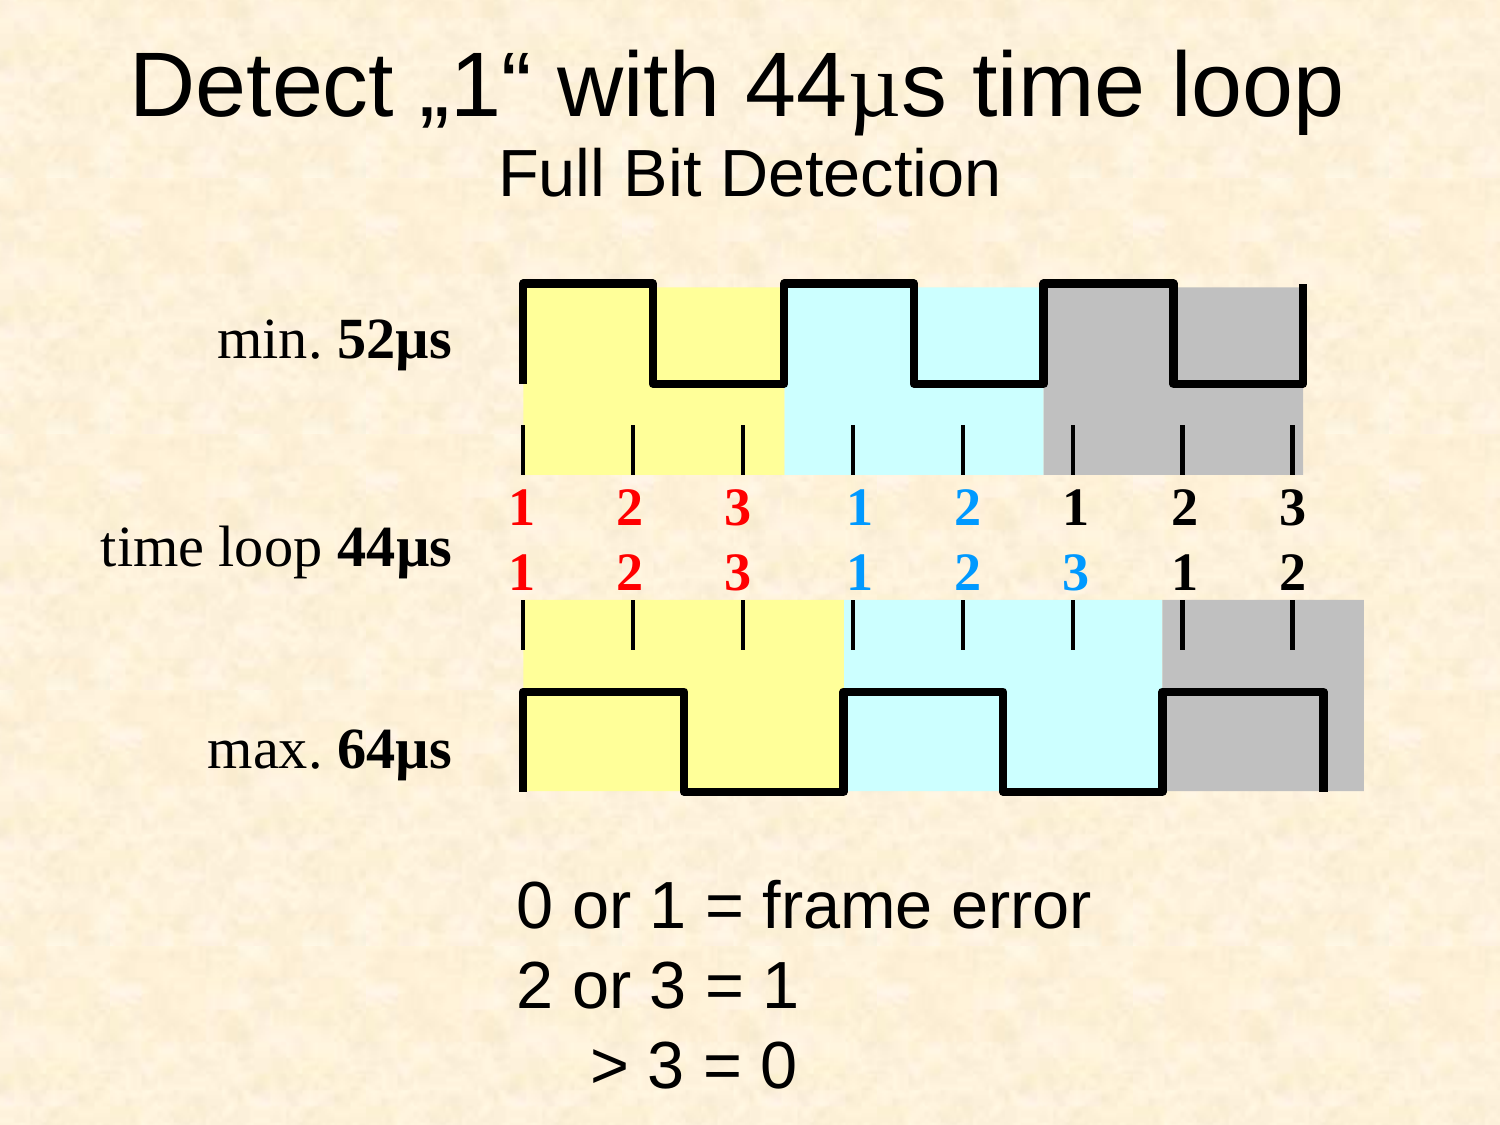

# Detect „1“ with 44µs time loop Full Bit Detection
min. 52µs
1 2 3 1 2 1 2 3
1 2 3 1 2 3 1 2
time loop 44µs
max. 64µs
0 or 1 = frame error
2 or 3 = 1
 > 3 = 0